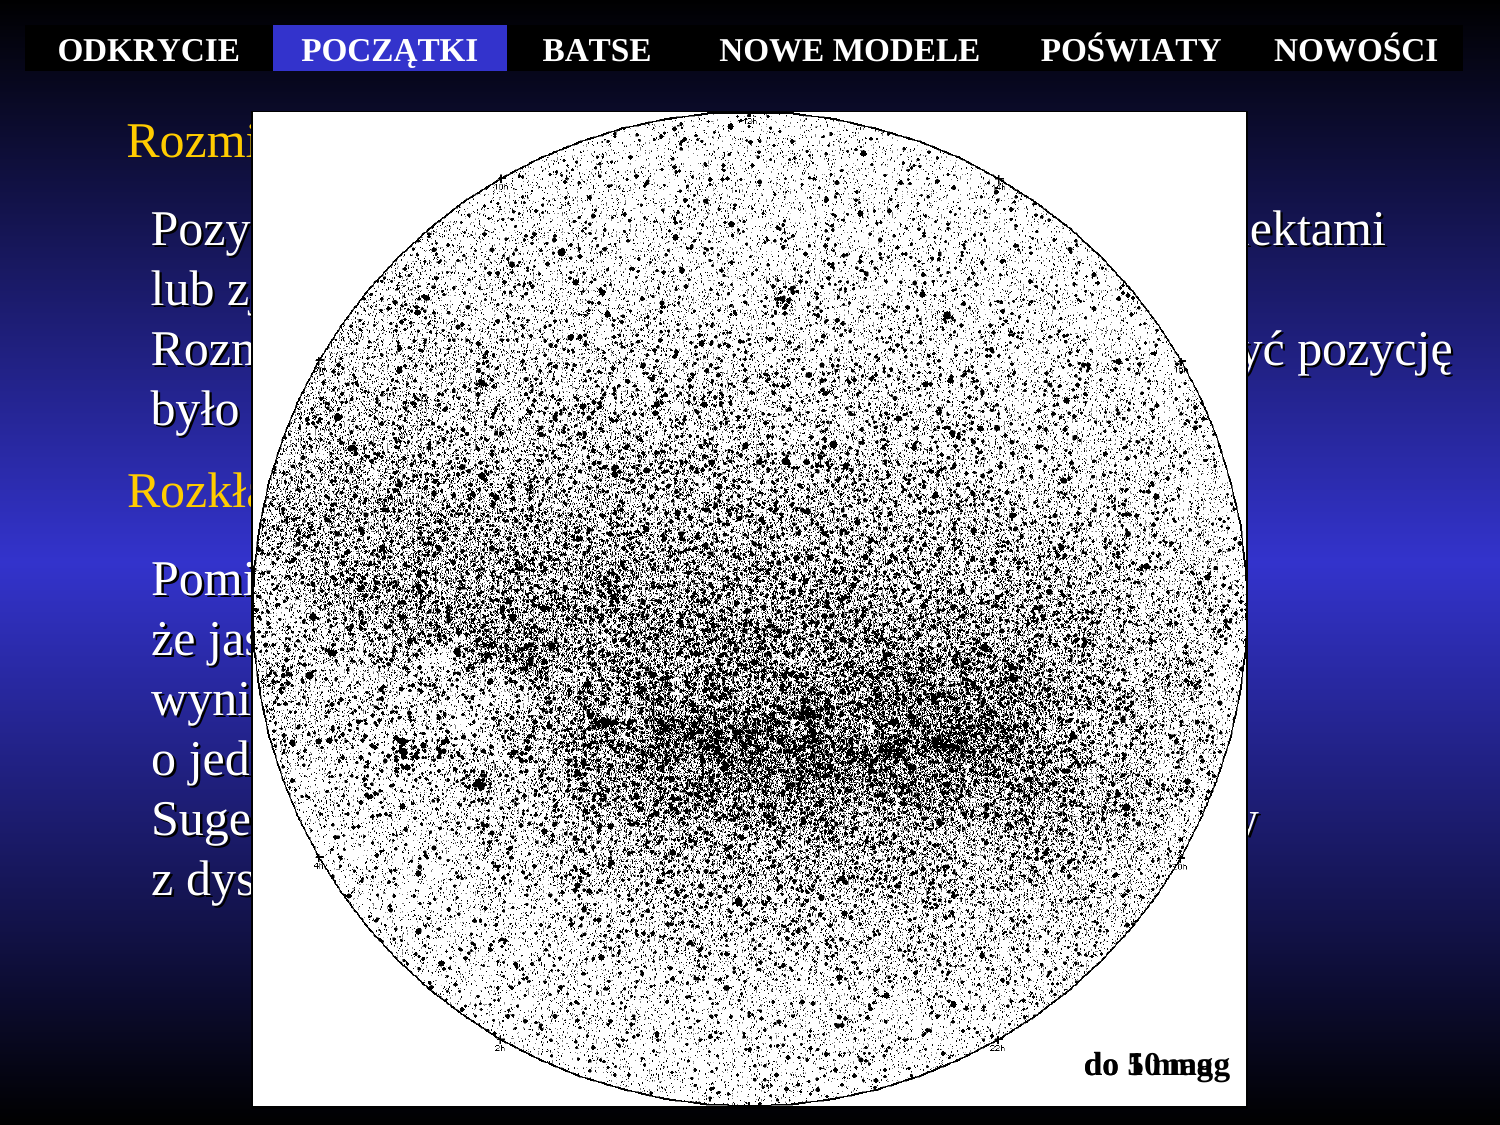

| ODKRYCIE | POCZĄTKI | BATSE | NOWE MODELE | POŚWIATY | NOWOŚCI |
| --- | --- | --- | --- | --- | --- |
Rozmieszczenie na niebie
Pozycje błysków nie były skorelowane ze znanymi obiektami
lub zjawiskami np. wybuchami supernowych.
Rozmieszczenie błysków dla których udało się zmierzyć pozycję
było idealnie równomierne.
Rozkład jasności
Pomiary jasności błysków gamma wykazywały,
że jasnych błysków jest więcej od ciemnych niż by to
wynikało z równomiernego rozmieszczenia błysków
o jednakowej jasności w przestrzeni.
Sugerowało to związek rozmieszczenia źródeł błysków
z dyskiem Galaktyki.
do 5 mag
do 10 mag